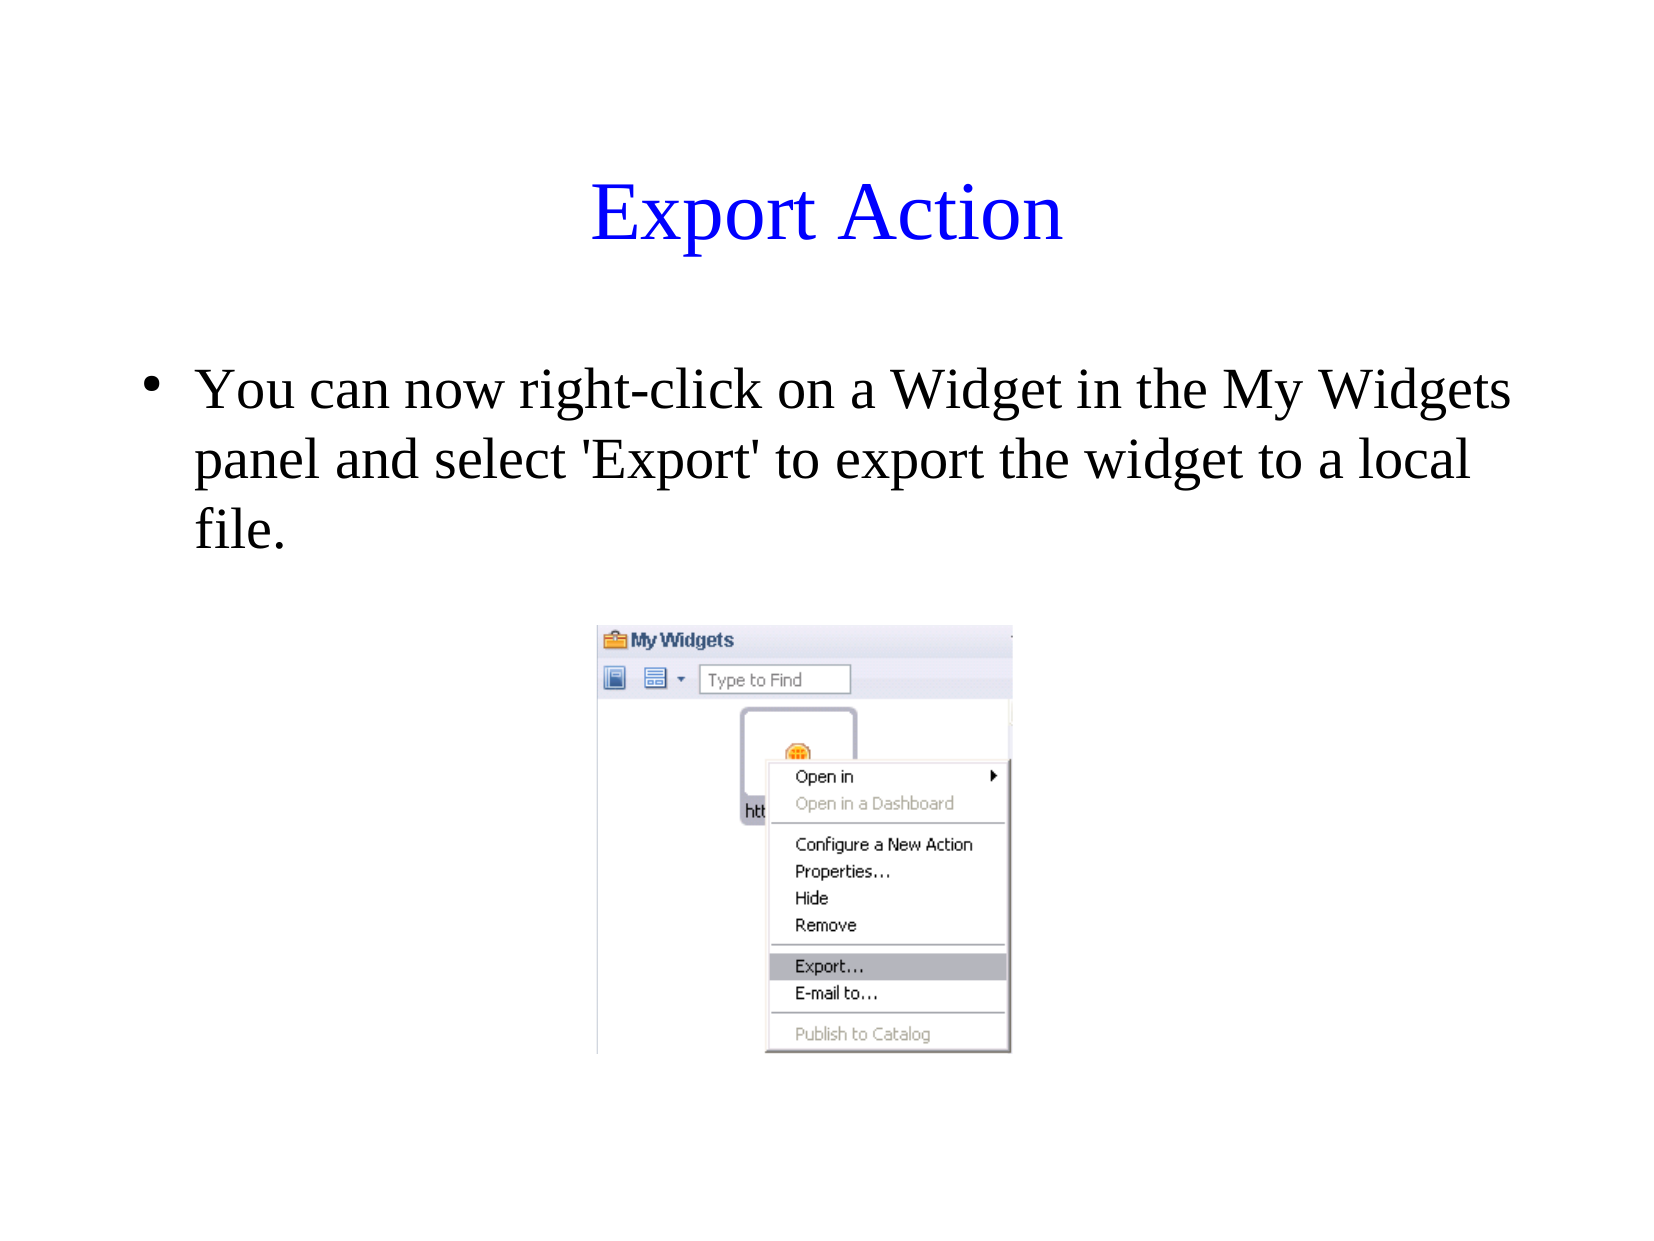

# Export Action
You can now right-click on a Widget in the My Widgets panel and select 'Export' to export the widget to a local file.